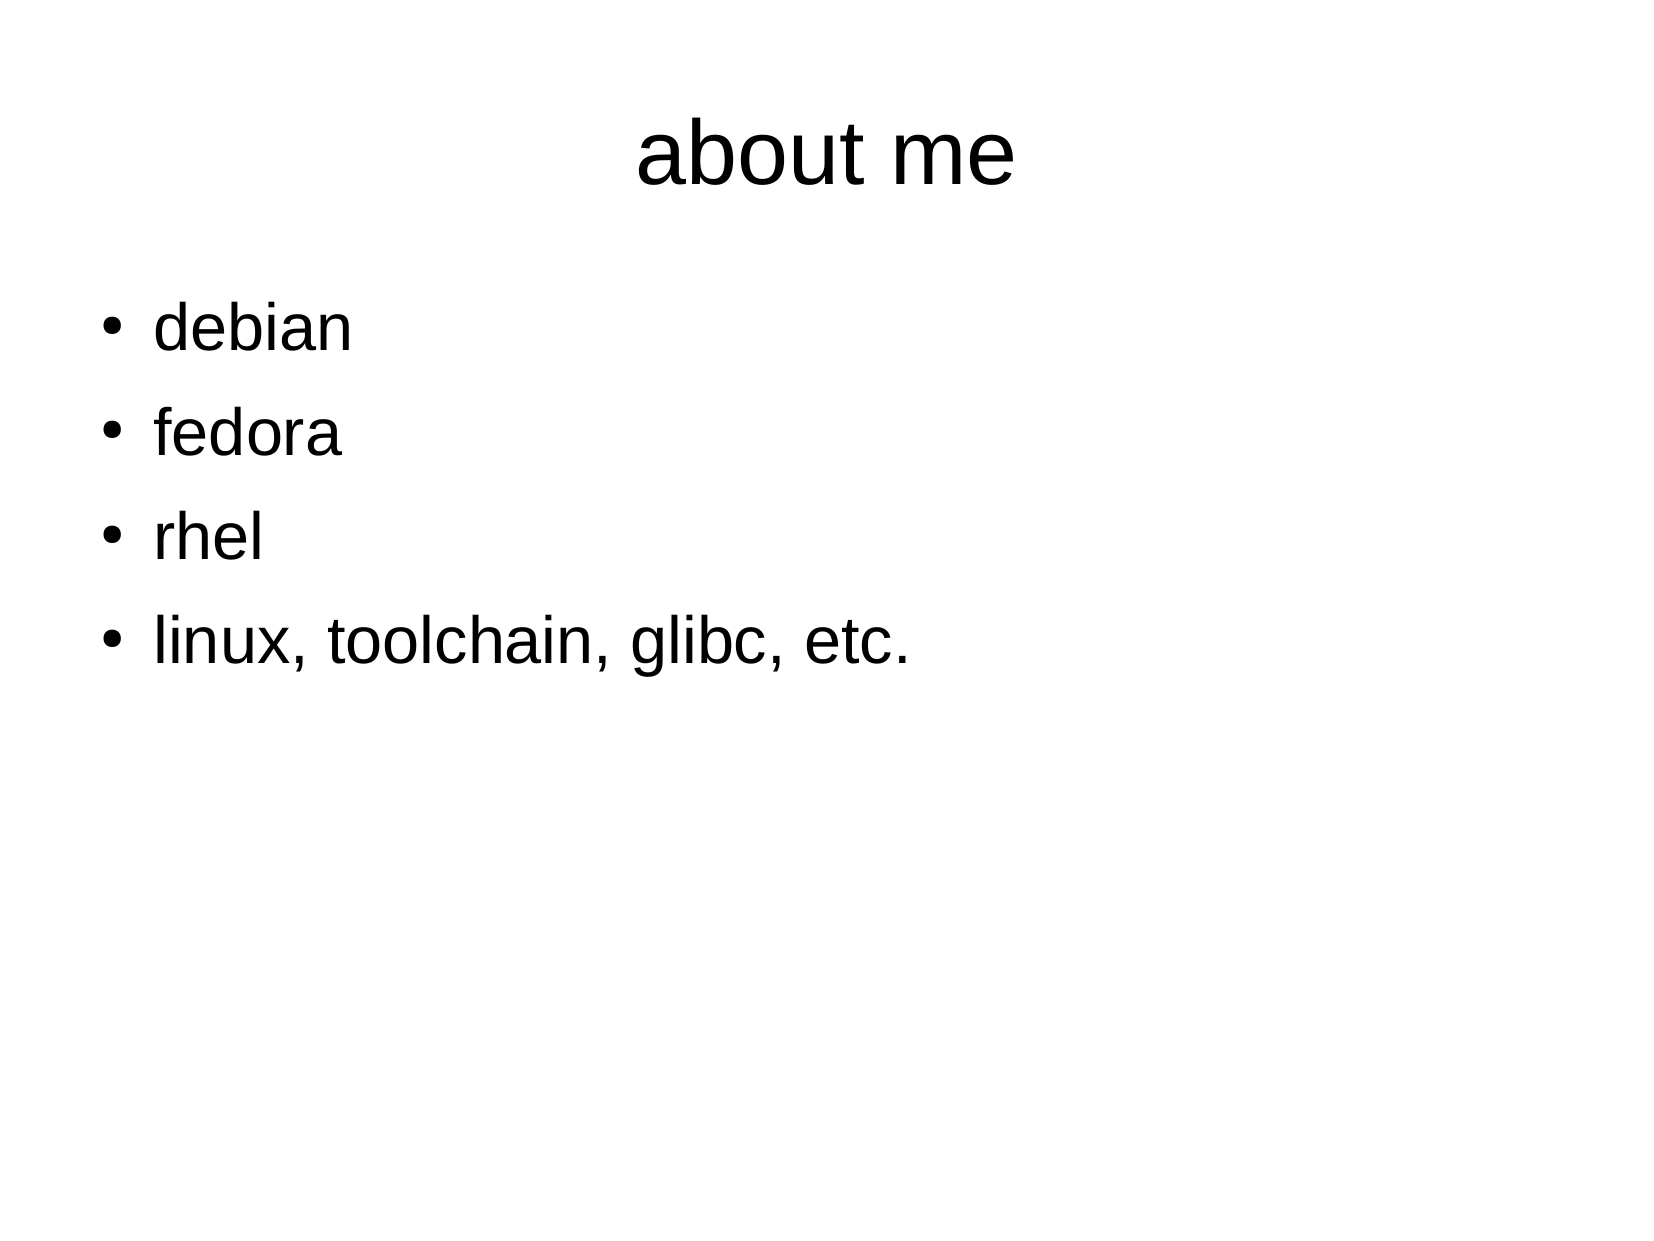

# about me
debian
fedora
rhel
linux, toolchain, glibc, etc.